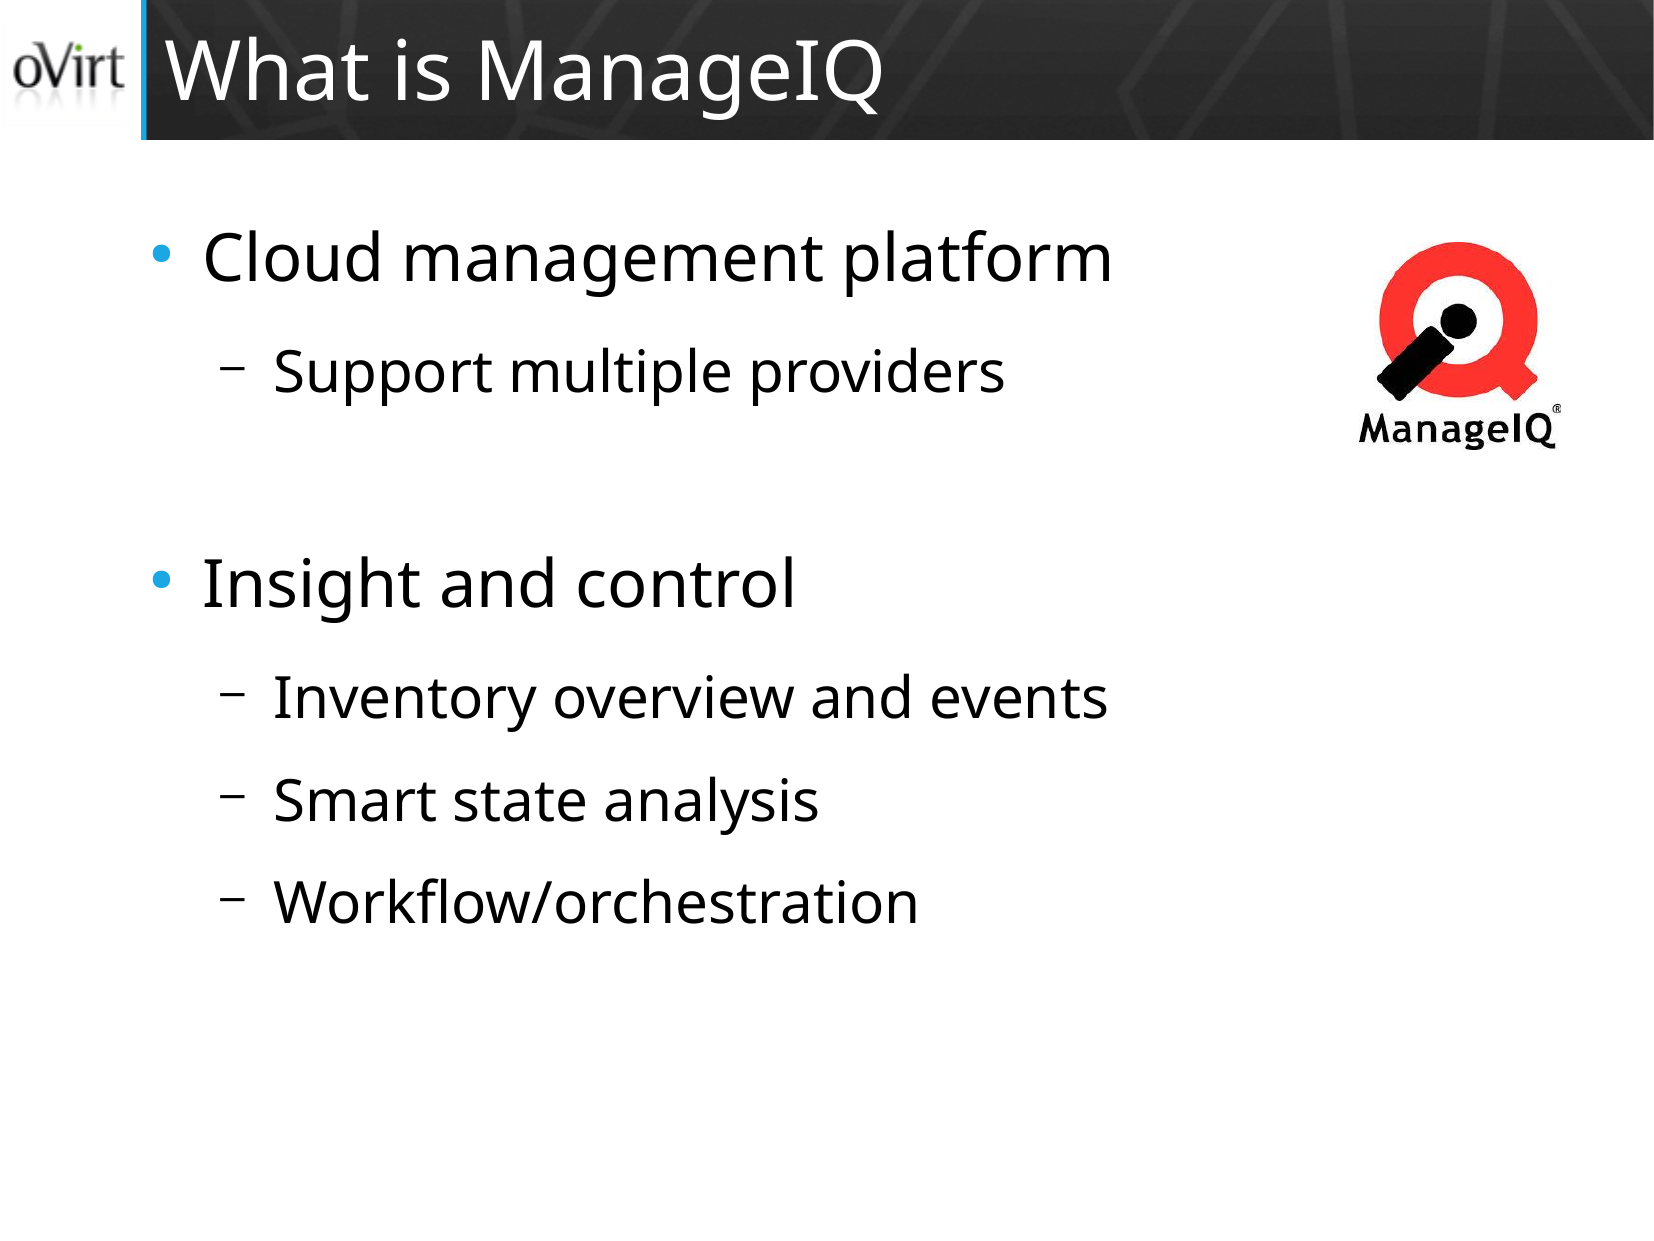

# What is ManageIQ
Cloud management platform
Support multiple providers
Insight and control
Inventory overview and events
Smart state analysis
Workflow/orchestration